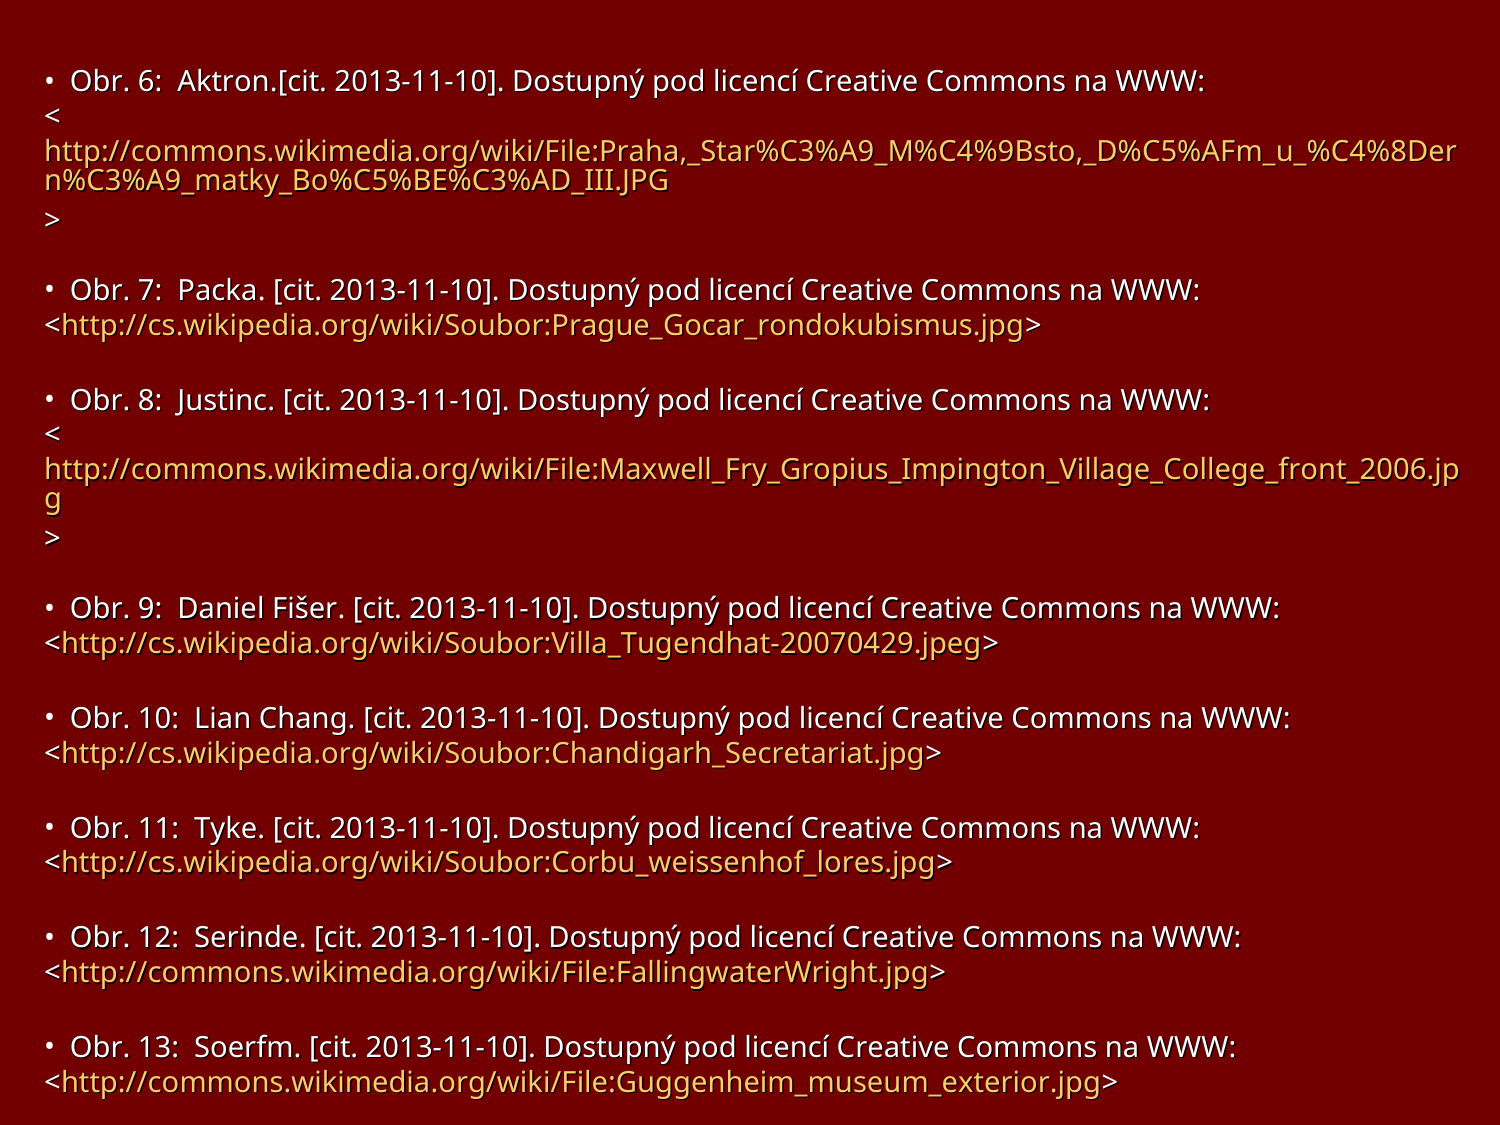

Obr. 6: Aktron.[cit. 2013-11-10]. Dostupný pod licencí Creative Commons na WWW:
<http://commons.wikimedia.org/wiki/File:Praha,_Star%C3%A9_M%C4%9Bsto,_D%C5%AFm_u_%C4%8Dern%C3%A9_matky_Bo%C5%BE%C3%AD_III.JPG>
 Obr. 7: Packa. [cit. 2013-11-10]. Dostupný pod licencí Creative Commons na WWW:
<http://cs.wikipedia.org/wiki/Soubor:Prague_Gocar_rondokubismus.jpg>
 Obr. 8: Justinc. [cit. 2013-11-10]. Dostupný pod licencí Creative Commons na WWW:
<http://commons.wikimedia.org/wiki/File:Maxwell_Fry_Gropius_Impington_Village_College_front_2006.jpg>
 Obr. 9: Daniel Fišer. [cit. 2013-11-10]. Dostupný pod licencí Creative Commons na WWW:
<http://cs.wikipedia.org/wiki/Soubor:Villa_Tugendhat-20070429.jpeg>
 Obr. 10: Lian Chang. [cit. 2013-11-10]. Dostupný pod licencí Creative Commons na WWW:
<http://cs.wikipedia.org/wiki/Soubor:Chandigarh_Secretariat.jpg>
 Obr. 11: Tyke. [cit. 2013-11-10]. Dostupný pod licencí Creative Commons na WWW:
<http://cs.wikipedia.org/wiki/Soubor:Corbu_weissenhof_lores.jpg>
 Obr. 12: Serinde. [cit. 2013-11-10]. Dostupný pod licencí Creative Commons na WWW:
<http://commons.wikimedia.org/wiki/File:FallingwaterWright.jpg>
 Obr. 13: Soerfm. [cit. 2013-11-10]. Dostupný pod licencí Creative Commons na WWW:
<http://commons.wikimedia.org/wiki/File:Guggenheim_museum_exterior.jpg>
 Obr. 14: BArchBot. [cit. 2013-11-10]. Dostupný pod licencí Creative Commons na WWW:
<http://cs.wikipedia.org/wiki/Soubor:Bundesarchiv_Bild_146-1985-064-24A,_Berlin,_Neue_Reichskanzlei,_Gartenfront.jpg>